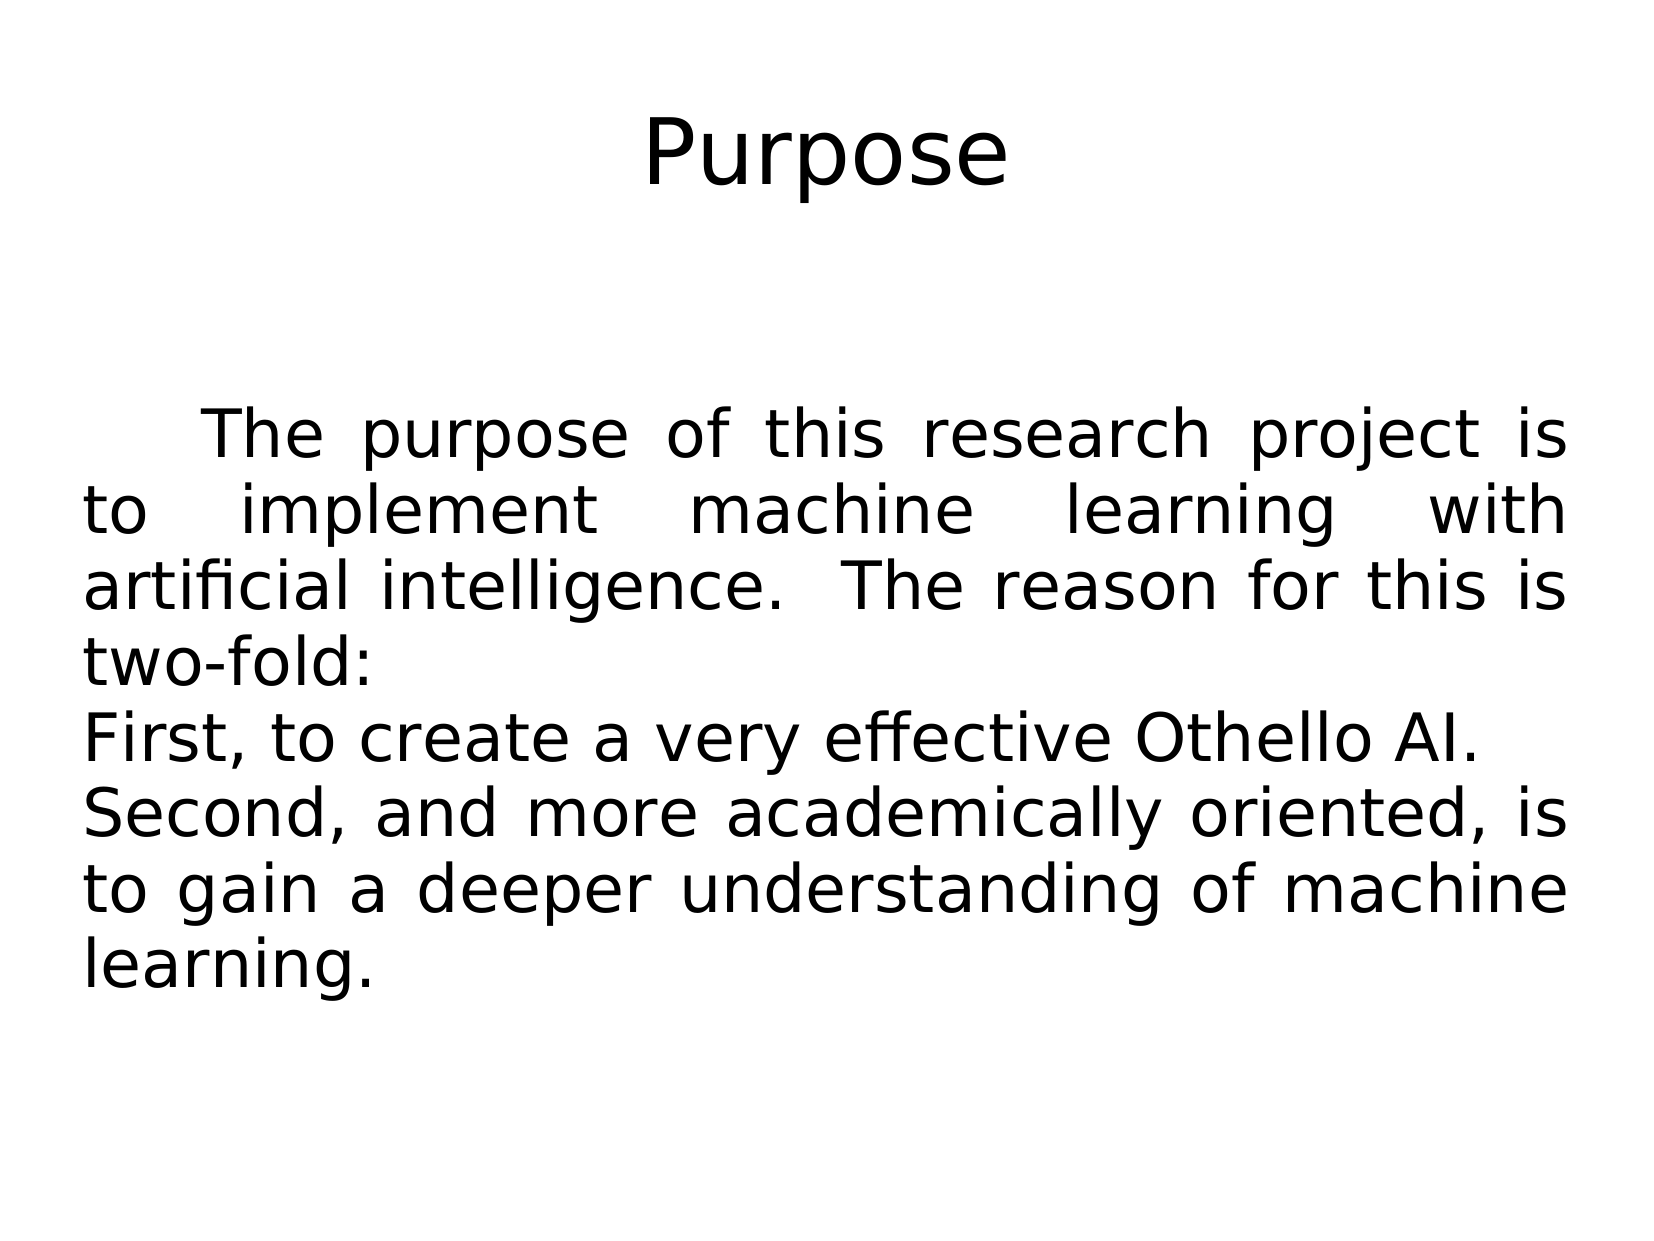

# Purpose
	The purpose of this research project is to implement machine learning with artificial intelligence. The reason for this is two-fold:
First, to create a very effective Othello AI.
Second, and more academically oriented, is to gain a deeper understanding of machine learning.